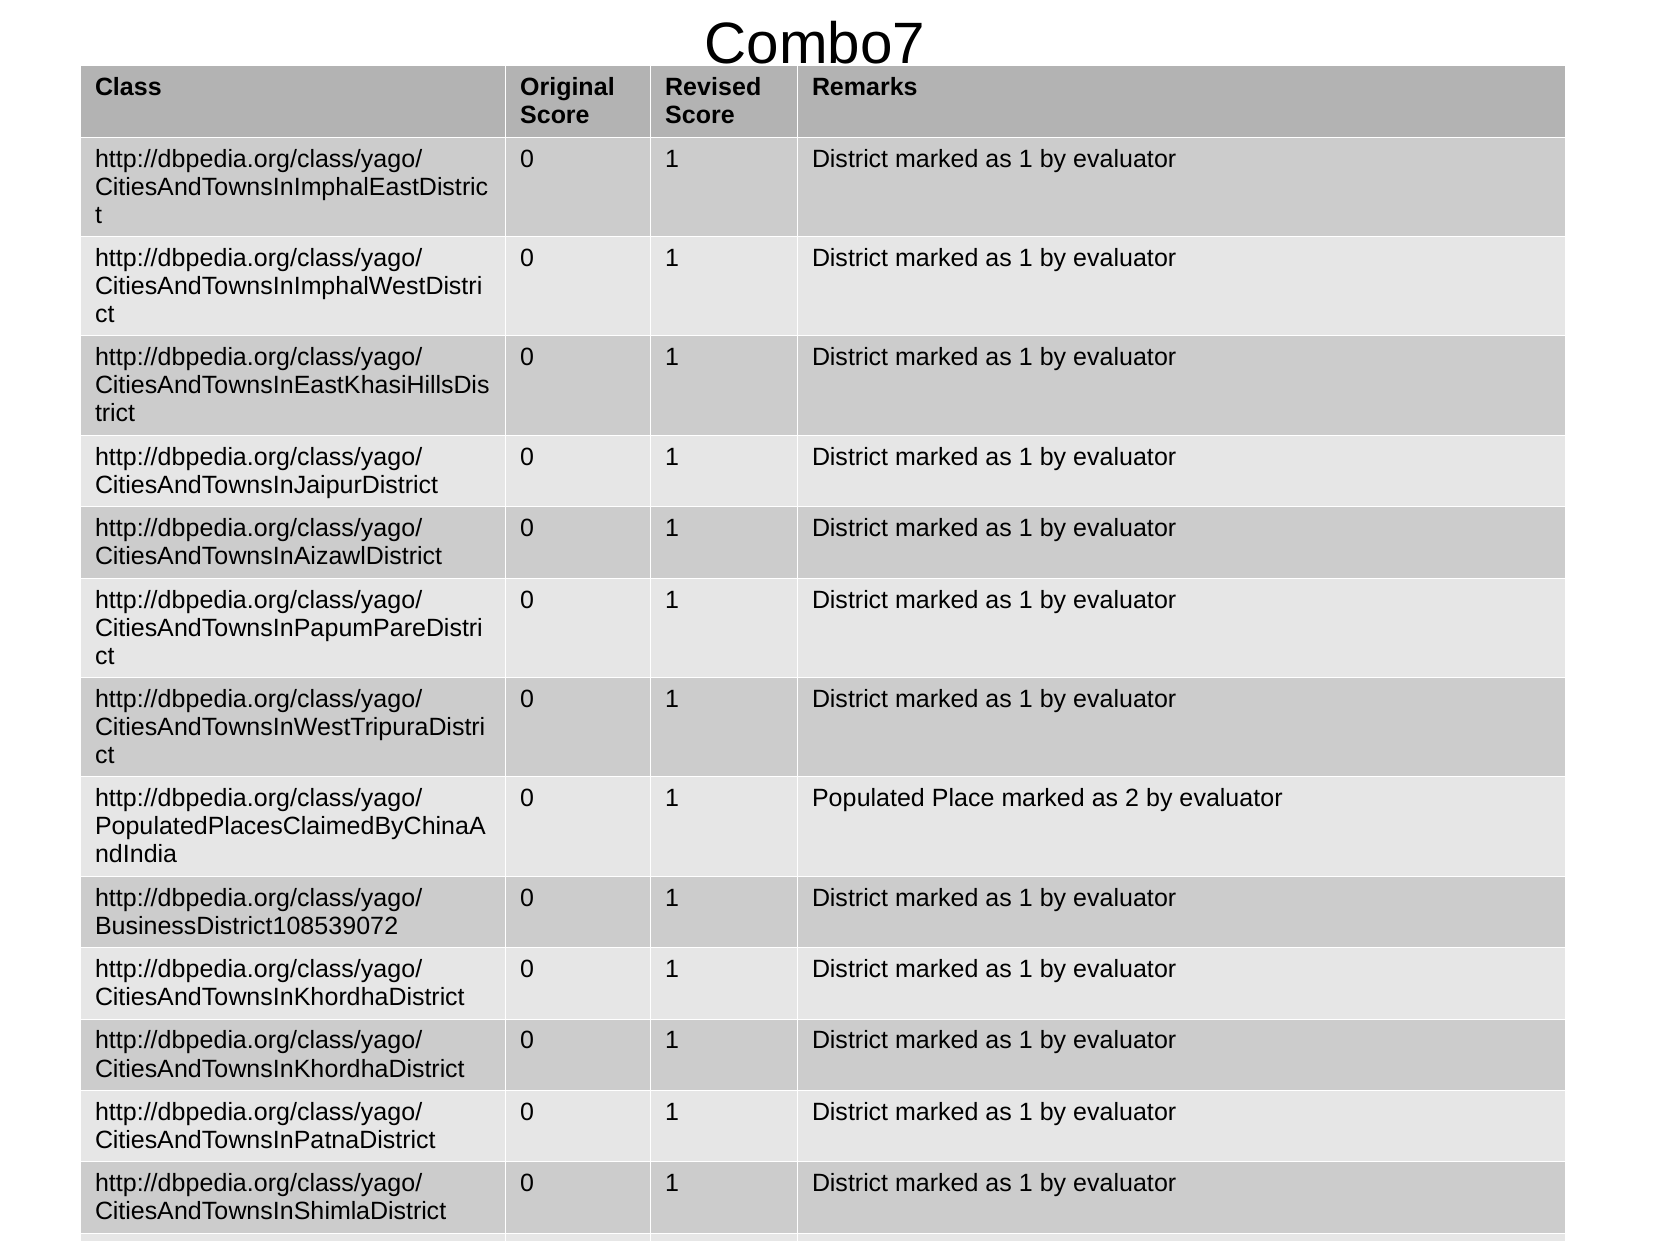

# Combo7
| Class | Original Score | Revised Score | Remarks |
| --- | --- | --- | --- |
| http://dbpedia.org/class/yago/CitiesAndTownsInImphalEastDistrict | 0 | 1 | District marked as 1 by evaluator |
| http://dbpedia.org/class/yago/CitiesAndTownsInImphalWestDistrict | 0 | 1 | District marked as 1 by evaluator |
| http://dbpedia.org/class/yago/CitiesAndTownsInEastKhasiHillsDistrict | 0 | 1 | District marked as 1 by evaluator |
| http://dbpedia.org/class/yago/CitiesAndTownsInJaipurDistrict | 0 | 1 | District marked as 1 by evaluator |
| http://dbpedia.org/class/yago/CitiesAndTownsInAizawlDistrict | 0 | 1 | District marked as 1 by evaluator |
| http://dbpedia.org/class/yago/CitiesAndTownsInPapumPareDistrict | 0 | 1 | District marked as 1 by evaluator |
| http://dbpedia.org/class/yago/CitiesAndTownsInWestTripuraDistrict | 0 | 1 | District marked as 1 by evaluator |
| http://dbpedia.org/class/yago/PopulatedPlacesClaimedByChinaAndIndia | 0 | 1 | Populated Place marked as 2 by evaluator |
| http://dbpedia.org/class/yago/BusinessDistrict108539072 | 0 | 1 | District marked as 1 by evaluator |
| http://dbpedia.org/class/yago/CitiesAndTownsInKhordhaDistrict | 0 | 1 | District marked as 1 by evaluator |
| http://dbpedia.org/class/yago/CitiesAndTownsInKhordhaDistrict | 0 | 1 | District marked as 1 by evaluator |
| http://dbpedia.org/class/yago/CitiesAndTownsInPatnaDistrict | 0 | 1 | District marked as 1 by evaluator |
| http://dbpedia.org/class/yago/CitiesAndTownsInShimlaDistrict | 0 | 1 | District marked as 1 by evaluator |
| http://dbpedia.org/class/yago/CityDistrict108537837 | 0 | 1 | District marked as 1 by evaluator |